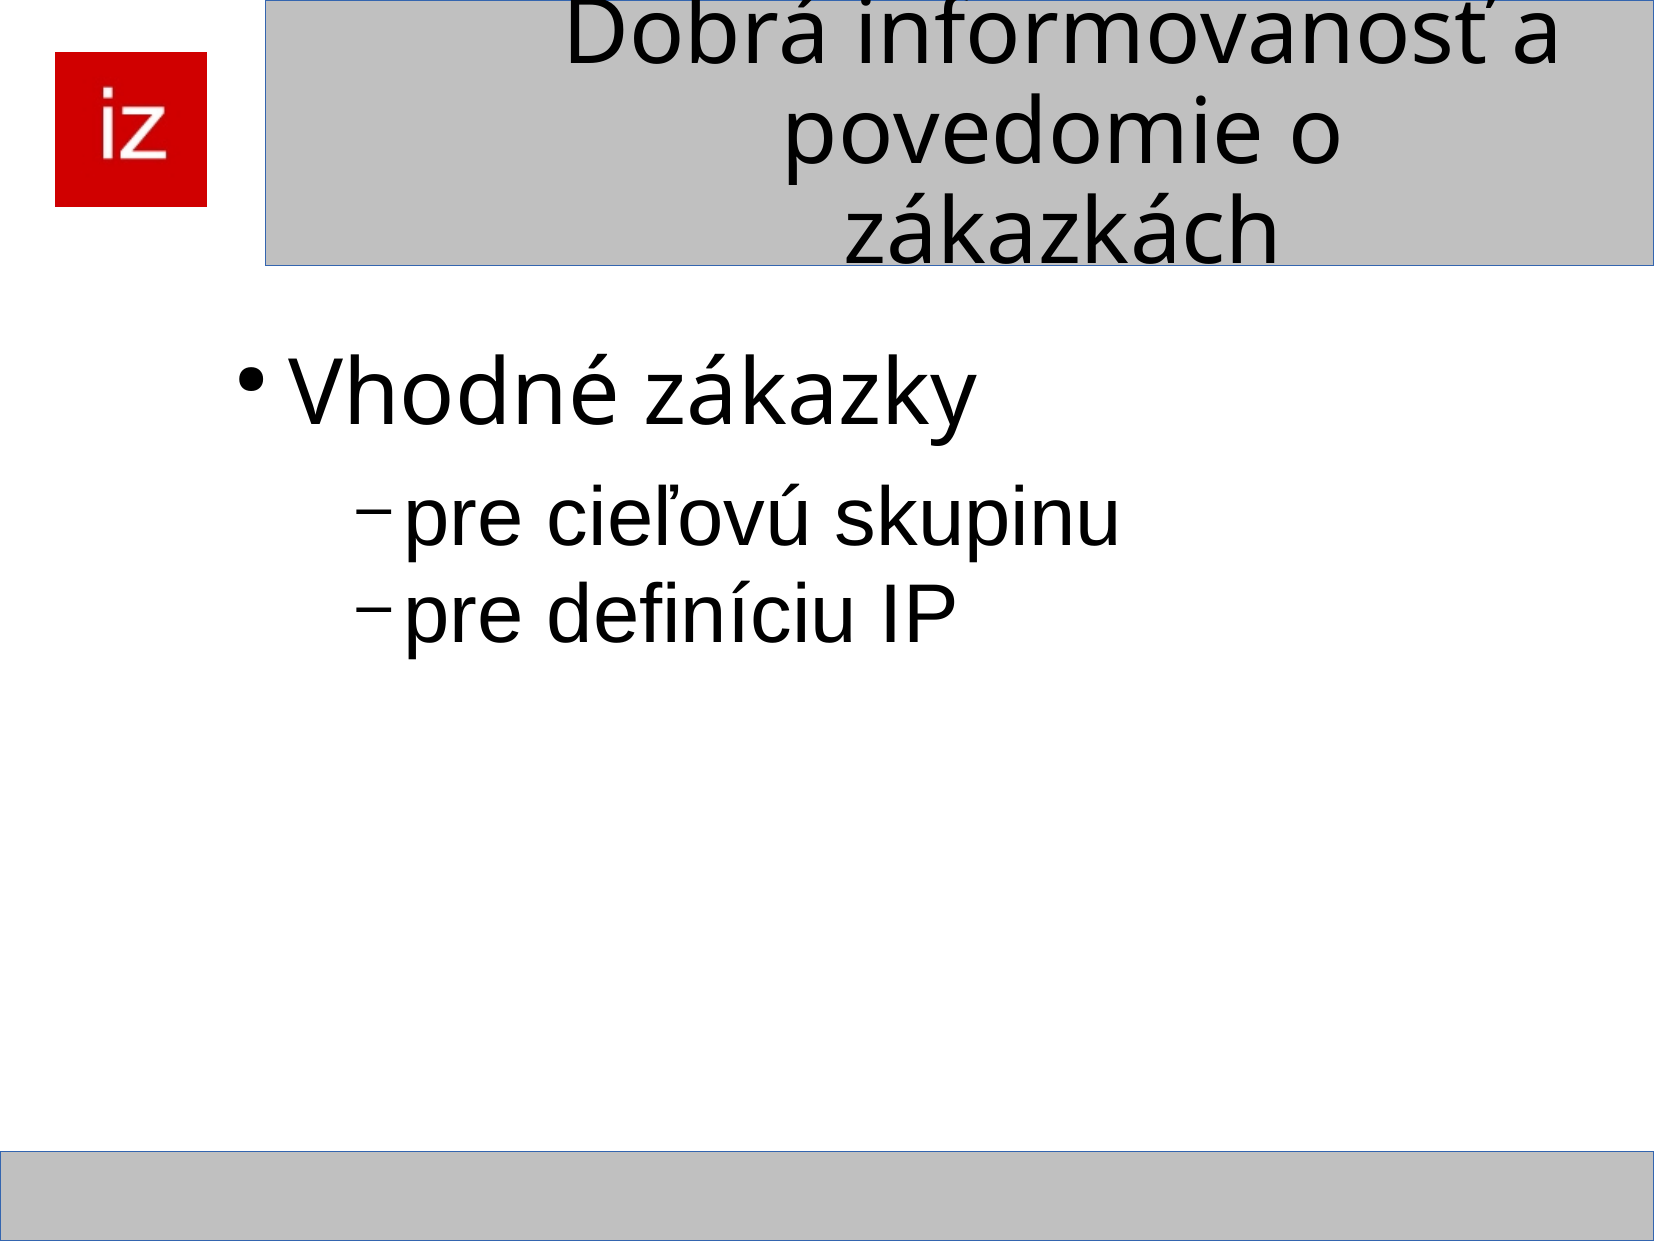

# Dobrá informovanosť a povedomie o zákazkách
Vhodné zákazky
pre cieľovú skupinu
pre definíciu IP